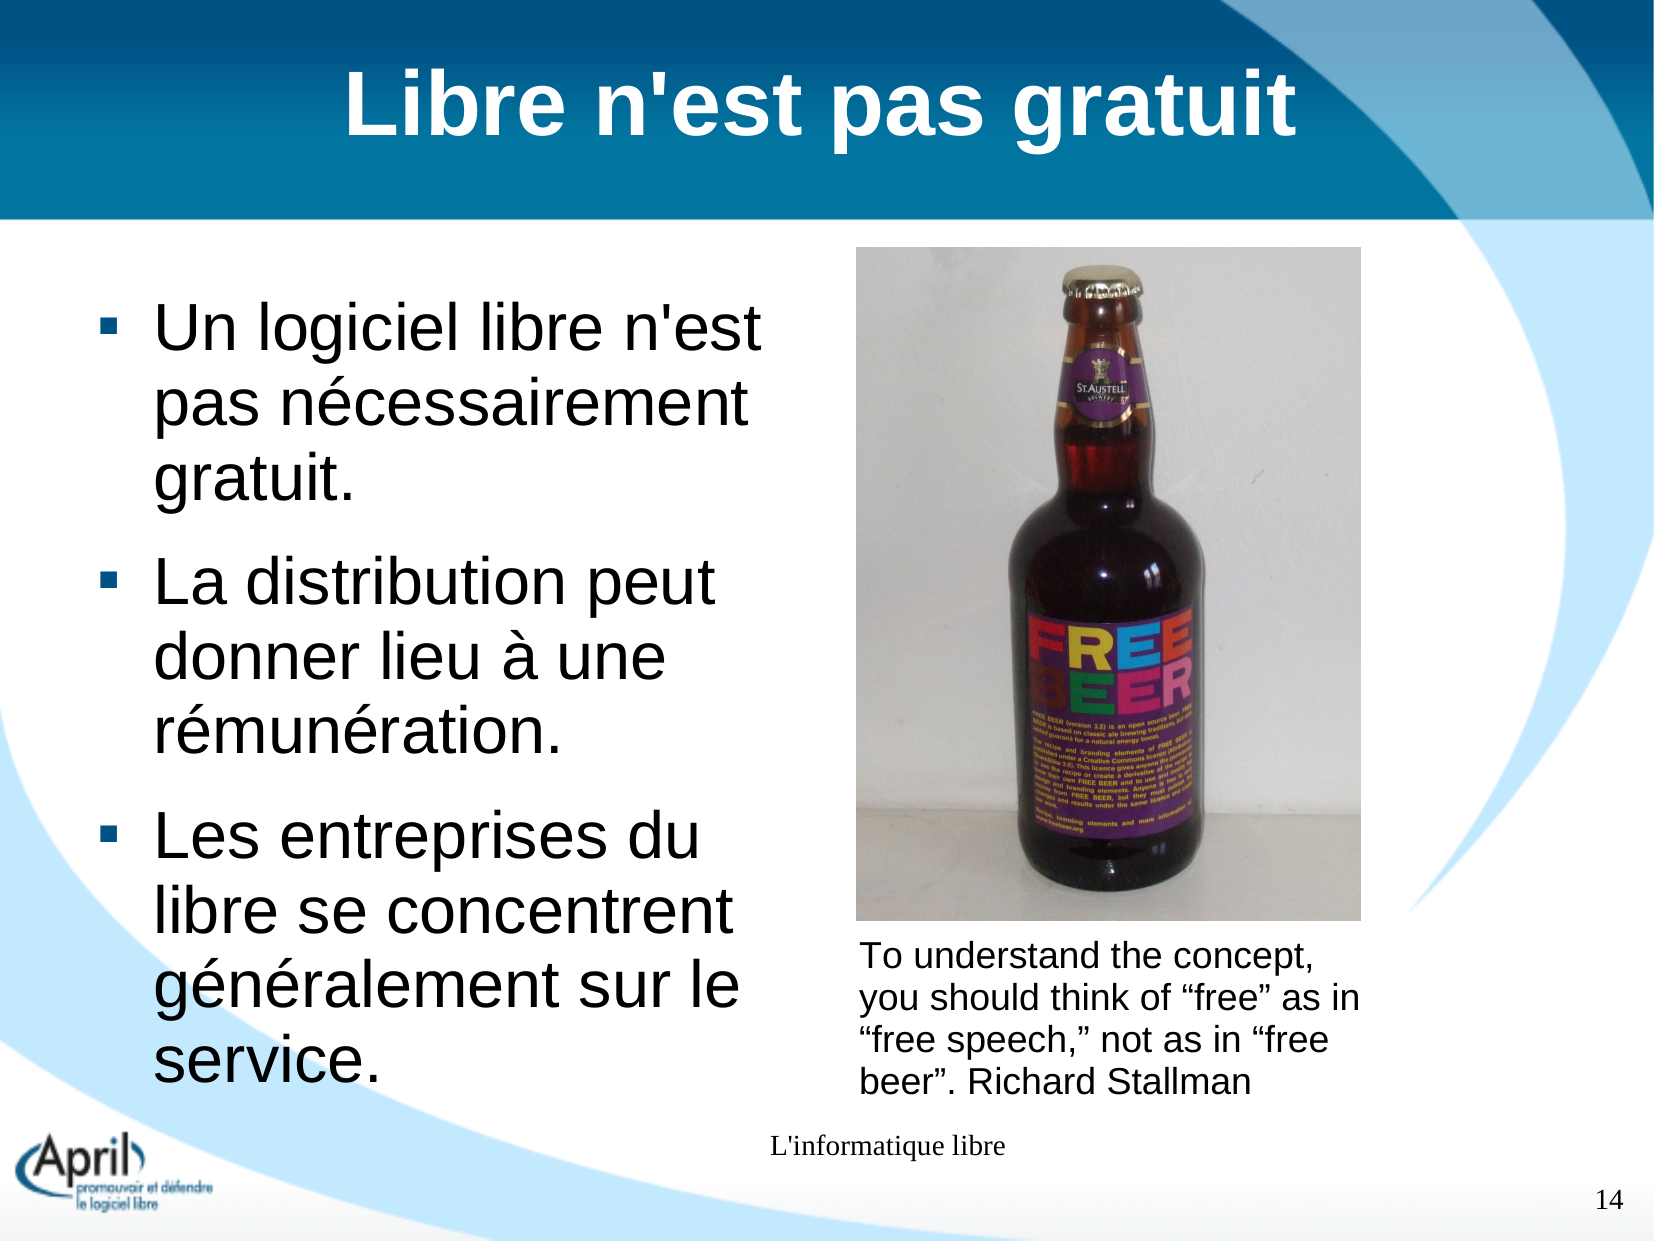

# Libre n'est pas gratuit
Un logiciel libre n'est pas nécessairement gratuit.
La distribution peut donner lieu à une rémunération.
Les entreprises du libre se concentrent généralement sur le service.
To understand the concept, you should think of “free” as in “free speech,” not as in “free beer”. Richard Stallman
L'informatique libre
14